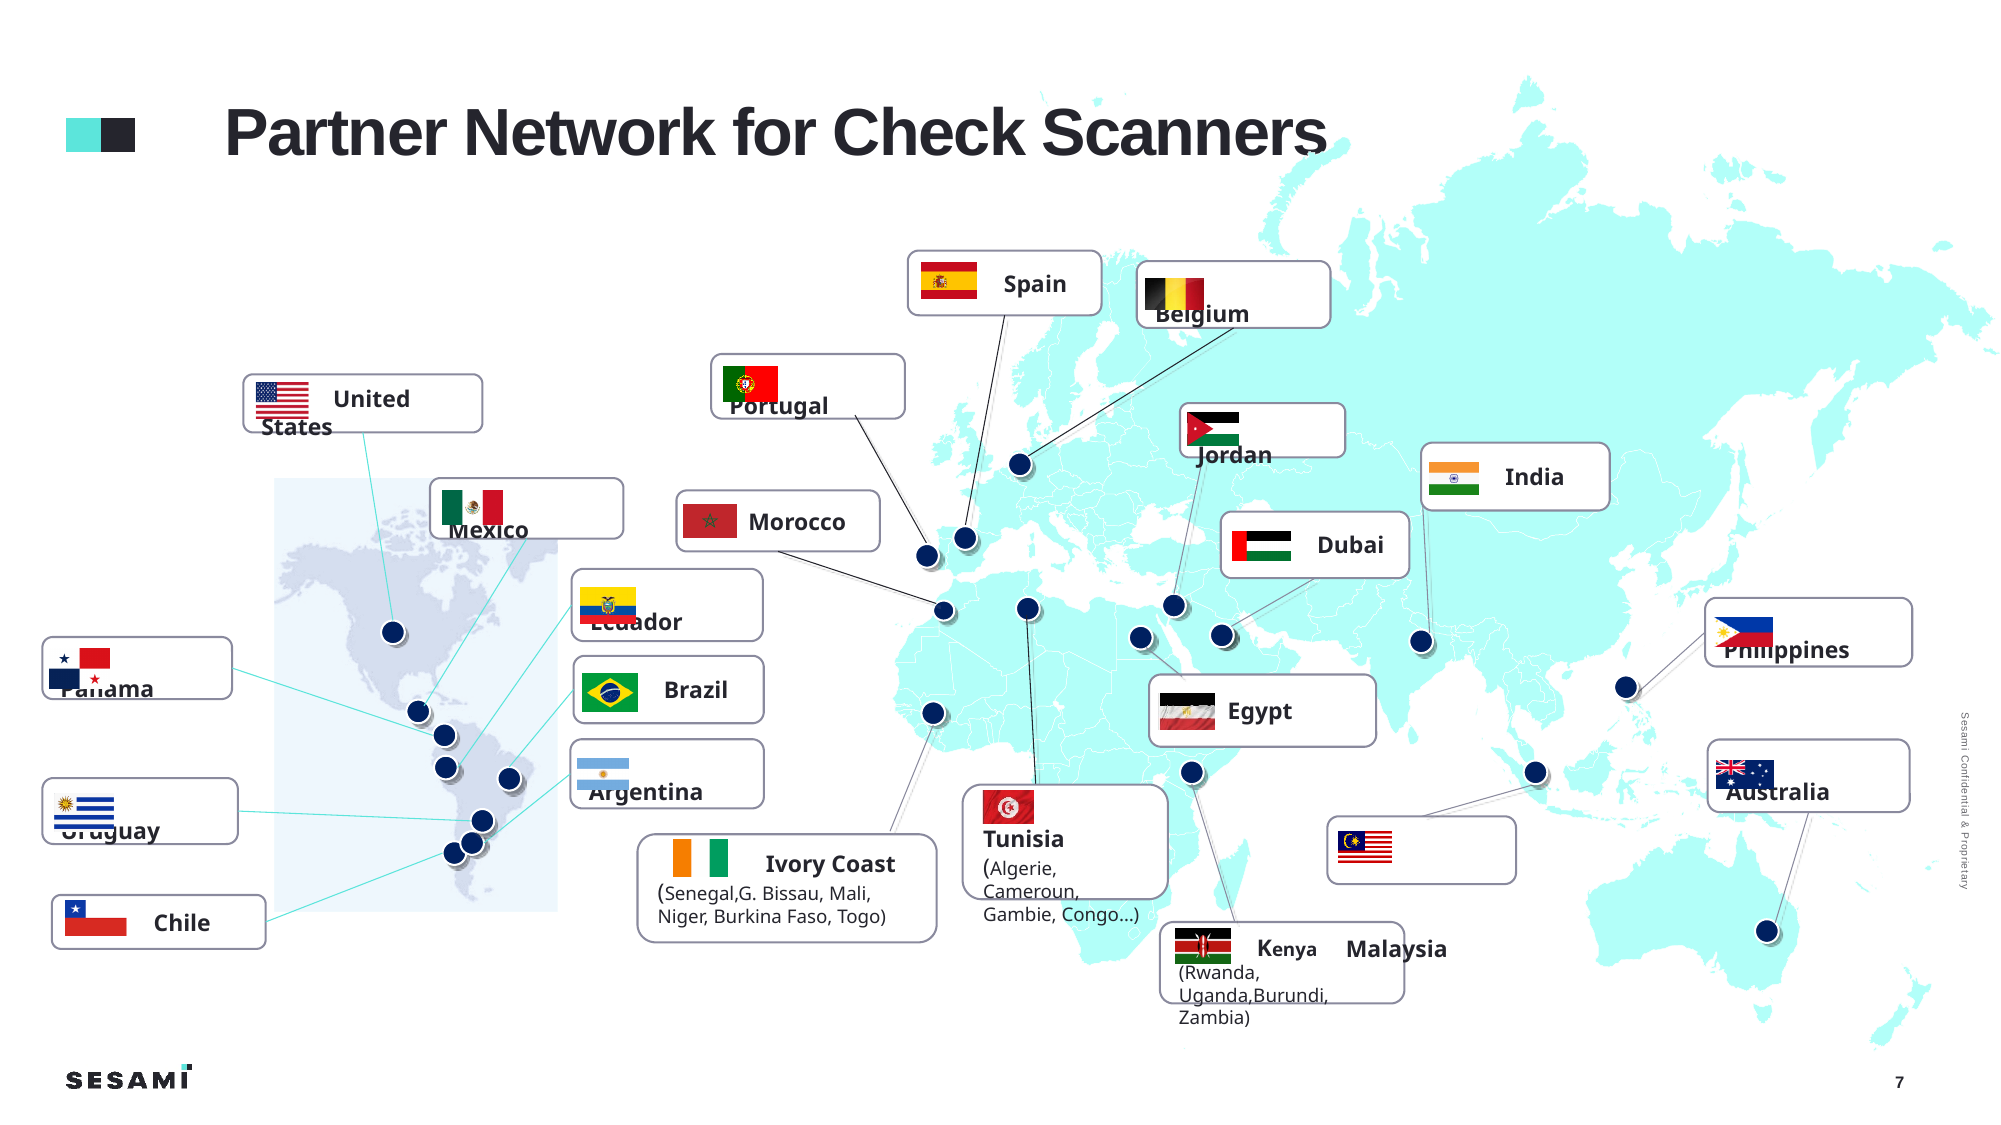

# Partner Network for Check Scanners
 Spain
 Belgium
 Portugal
 United States
 Jordan
 India
 Mexico
 Morocco
 Dubai
 Ecuador
 Philippines
 Panama
 Brazil
 Egypt
 Argentina
 Australia
 Uruguay
 Tunisia (Algerie, Cameroun, Gambie, Congo…)
 Malaysia
 Ivory Coast (Senegal,G. Bissau, Mali, Niger, Burkina Faso, Togo)
 Chile
 Kenya (Rwanda, Uganda,Burundi, Zambia)